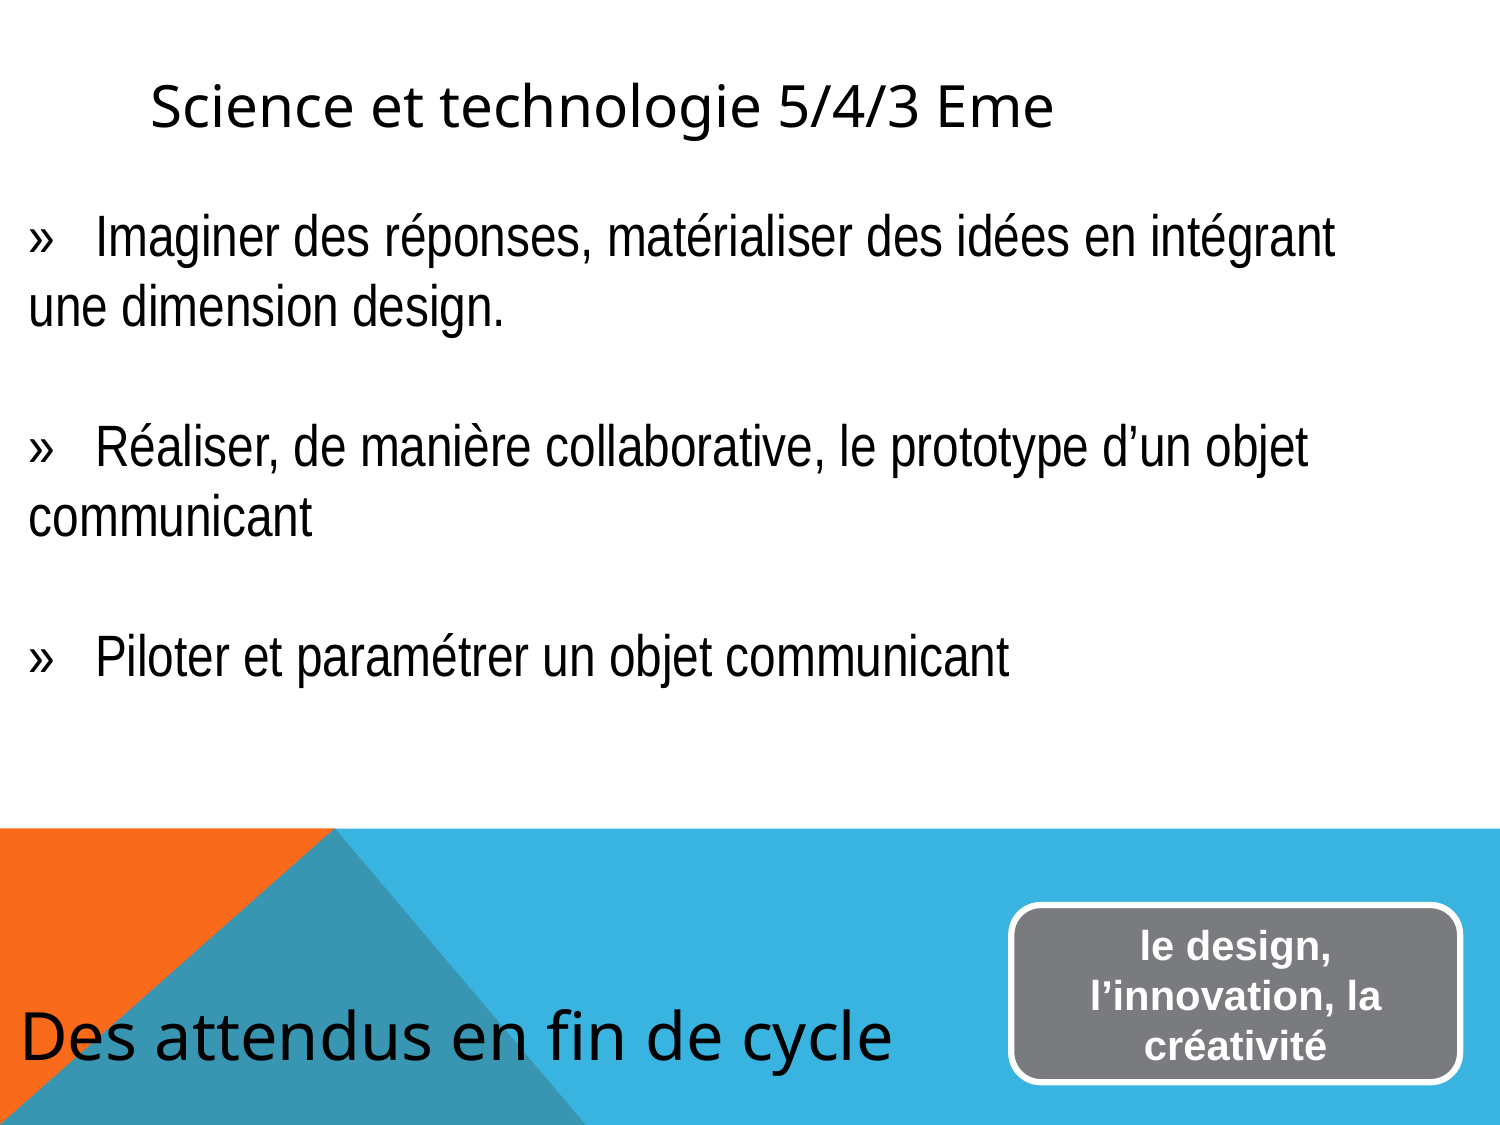

Science et technologie 5/4/3 Eme
» Imaginer des réponses, matérialiser des idées en intégrant une dimension design.
» Réaliser, de manière collaborative, le prototype d’un objet communicant
» Piloter et paramétrer un objet communicant
le design, l’innovation, la créativité
Des attendus en fin de cycle